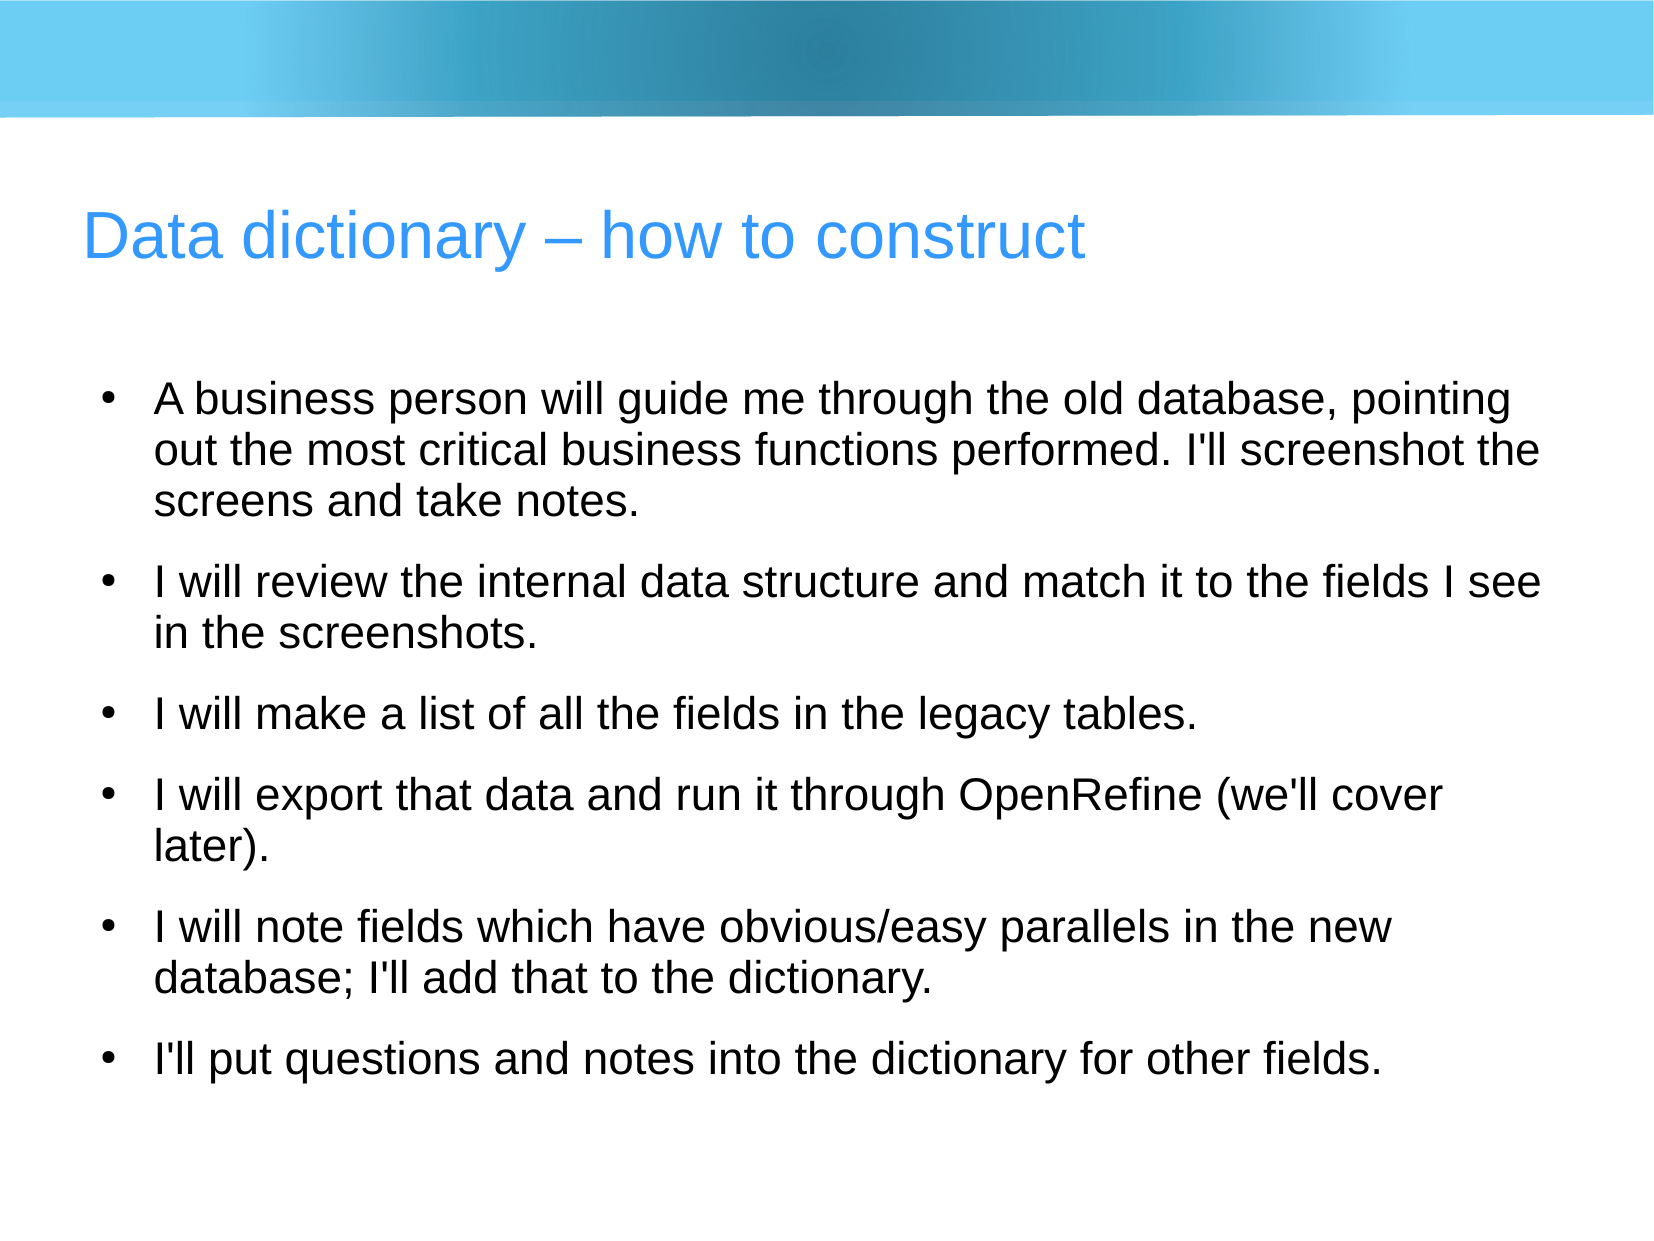

# Data dictionary – how to construct
A business person will guide me through the old database, pointing out the most critical business functions performed. I'll screenshot the screens and take notes.
I will review the internal data structure and match it to the fields I see in the screenshots.
I will make a list of all the fields in the legacy tables.
I will export that data and run it through OpenRefine (we'll cover later).
I will note fields which have obvious/easy parallels in the new database; I'll add that to the dictionary.
I'll put questions and notes into the dictionary for other fields.